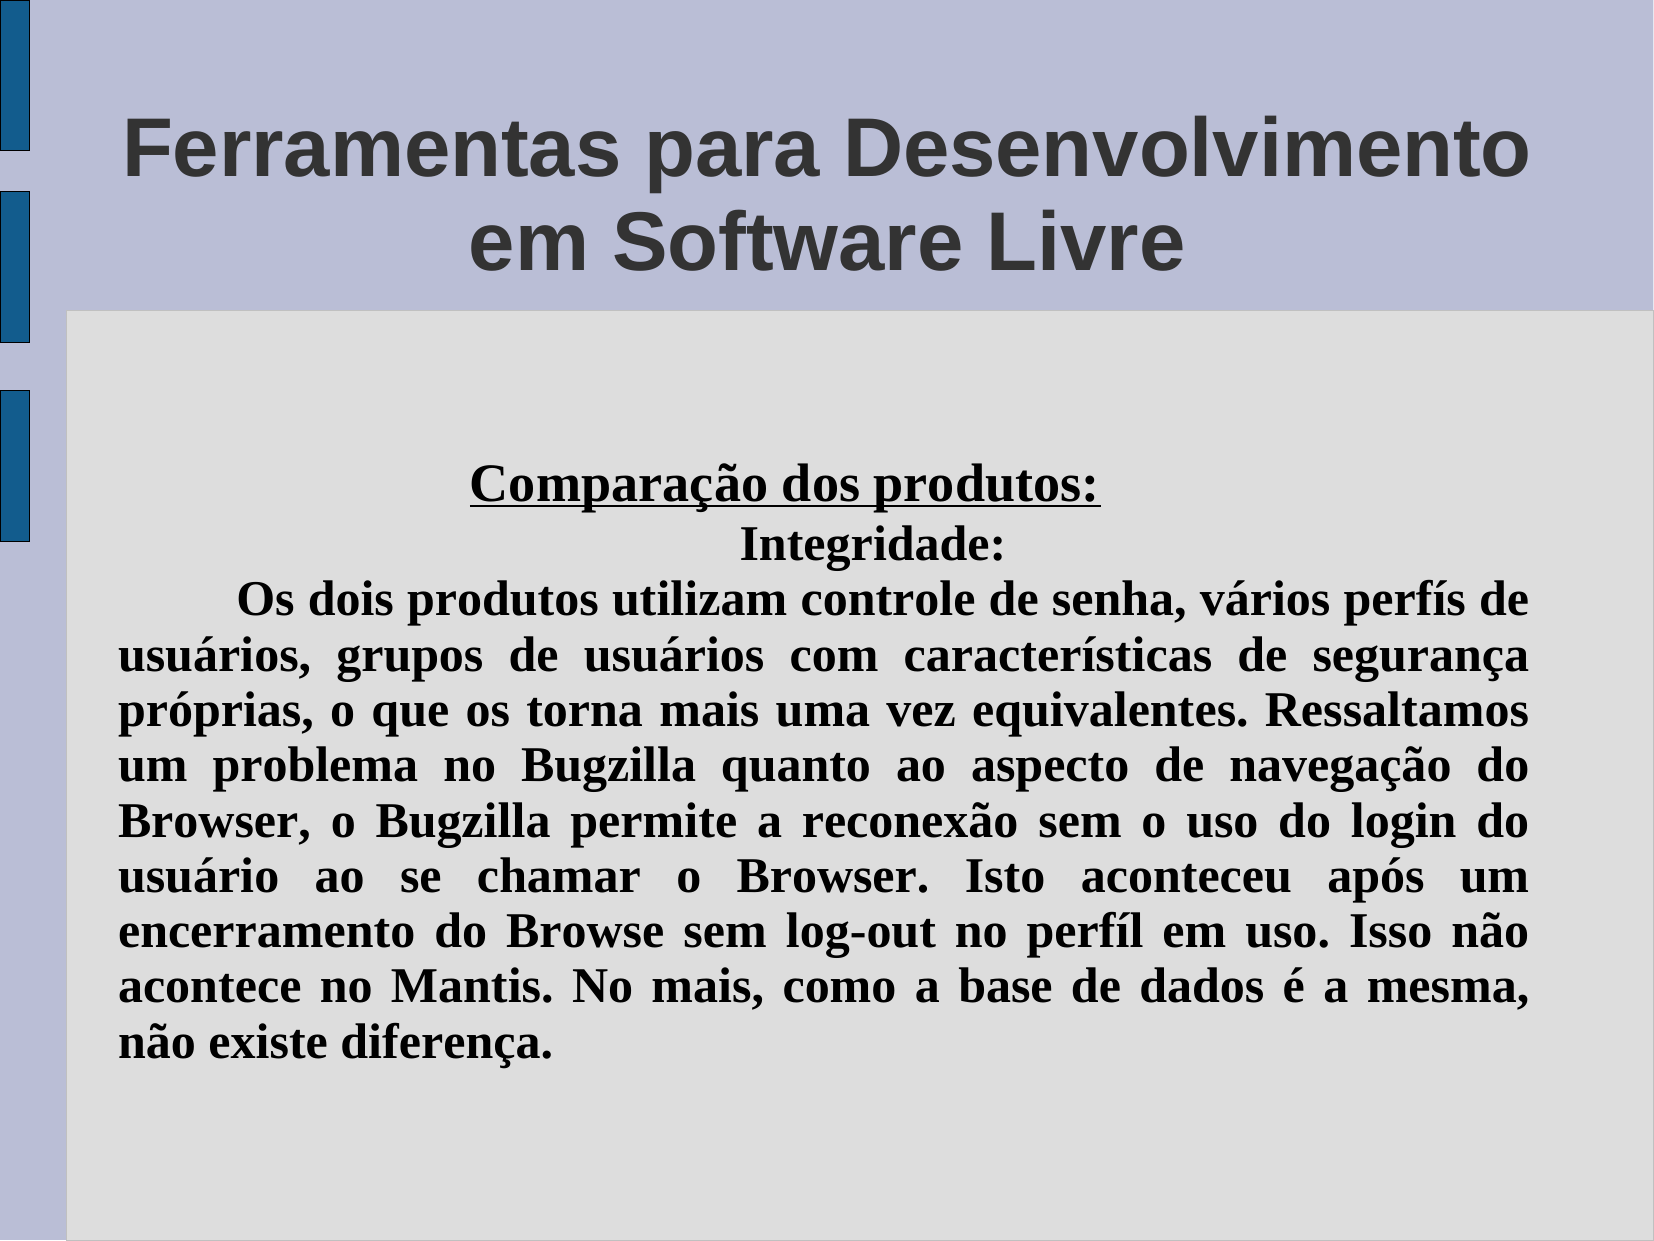

# Ferramentas para Desenvolvimento em Software Livre
Comparação dos produtos:
 Integridade:
	Os dois produtos utilizam controle de senha, vários perfís de usuários, grupos de usuários com características de segurança próprias, o que os torna mais uma vez equivalentes. Ressaltamos um problema no Bugzilla quanto ao aspecto de navegação do Browser, o Bugzilla permite a reconexão sem o uso do login do usuário ao se chamar o Browser. Isto aconteceu após um encerramento do Browse sem log-out no perfíl em uso. Isso não acontece no Mantis. No mais, como a base de dados é a mesma, não existe diferença.